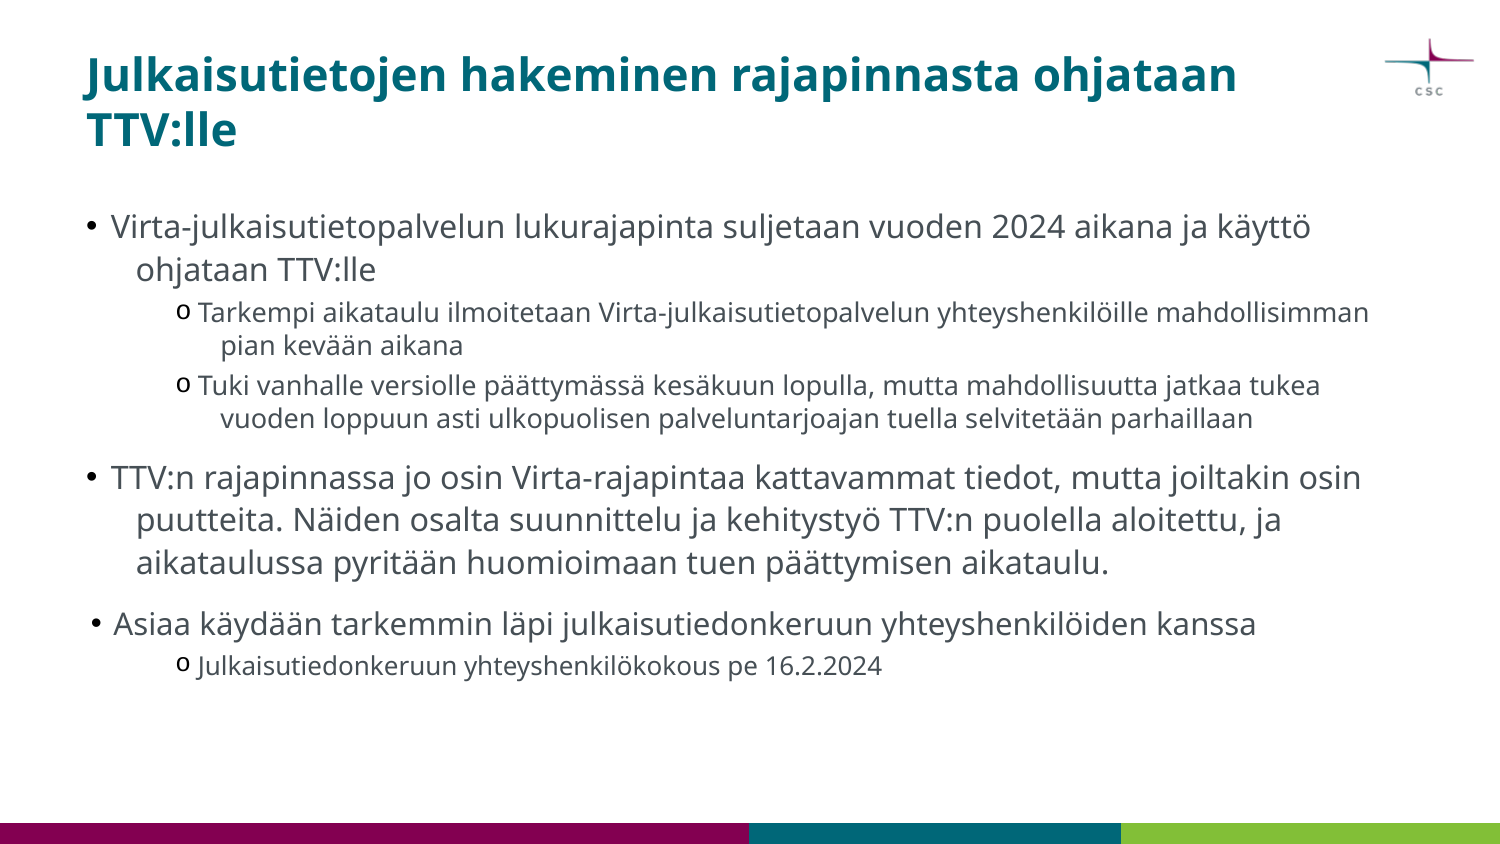

# Julkaisutietojen hakeminen rajapinnasta ohjataan TTV:lle
Virta-julkaisutietopalvelun lukurajapinta suljetaan vuoden 2024 aikana ja käyttö ohjataan TTV:lle
Tarkempi aikataulu ilmoitetaan Virta-julkaisutietopalvelun yhteyshenkilöille mahdollisimman pian kevään aikana
Tuki vanhalle versiolle päättymässä kesäkuun lopulla, mutta mahdollisuutta jatkaa tukea vuoden loppuun asti ulkopuolisen palveluntarjoajan tuella selvitetään parhaillaan
TTV:n rajapinnassa jo osin Virta-rajapintaa kattavammat tiedot, mutta joiltakin osin puutteita. Näiden osalta suunnittelu ja kehitystyö TTV:n puolella aloitettu, ja aikataulussa pyritään huomioimaan tuen päättymisen aikataulu.
Asiaa käydään tarkemmin läpi julkaisutiedonkeruun yhteyshenkilöiden kanssa
Julkaisutiedonkeruun yhteyshenkilökokous pe 16.2.2024